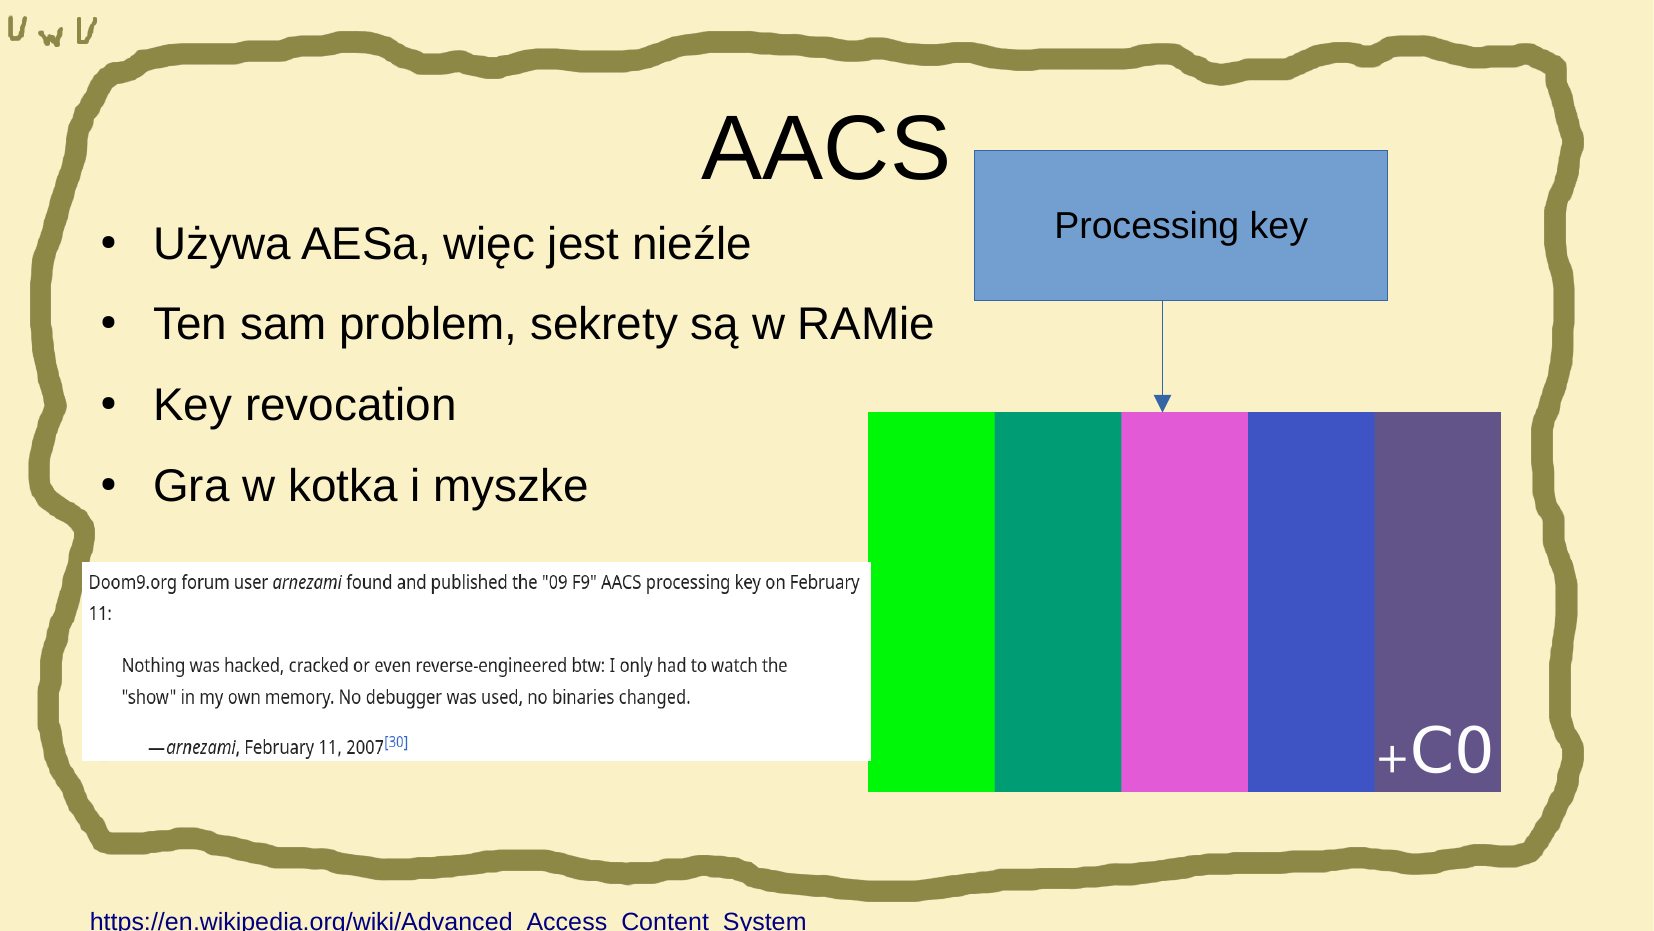

# AACS
Processing key
Używa AESa, więc jest nieźle
Ten sam problem, sekrety są w RAMie
Key revocation
Gra w kotka i myszke
https://en.wikipedia.org/wiki/Advanced_Access_Content_System